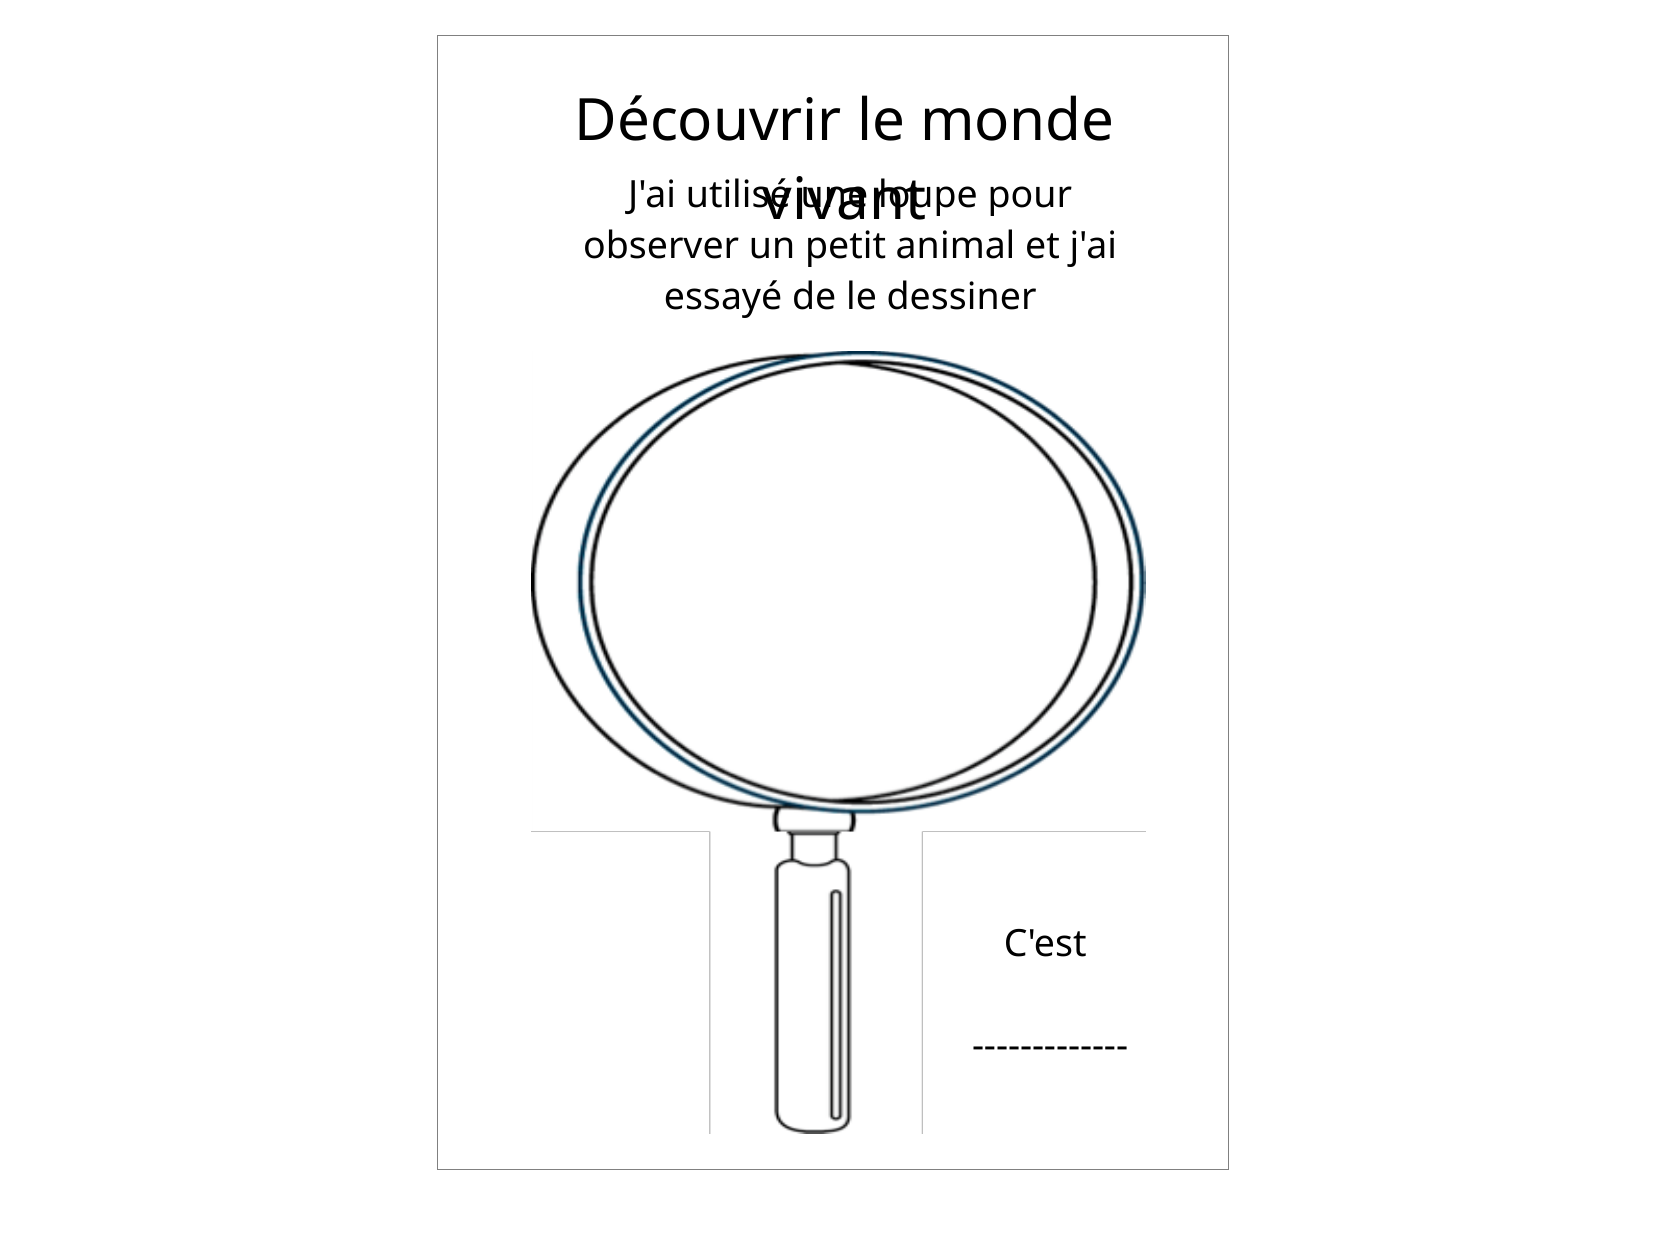

Découvrir le monde vivant
J'ai utilisé une loupe pour observer un petit animal et j'ai essayé de le dessiner
C'est
 -------------